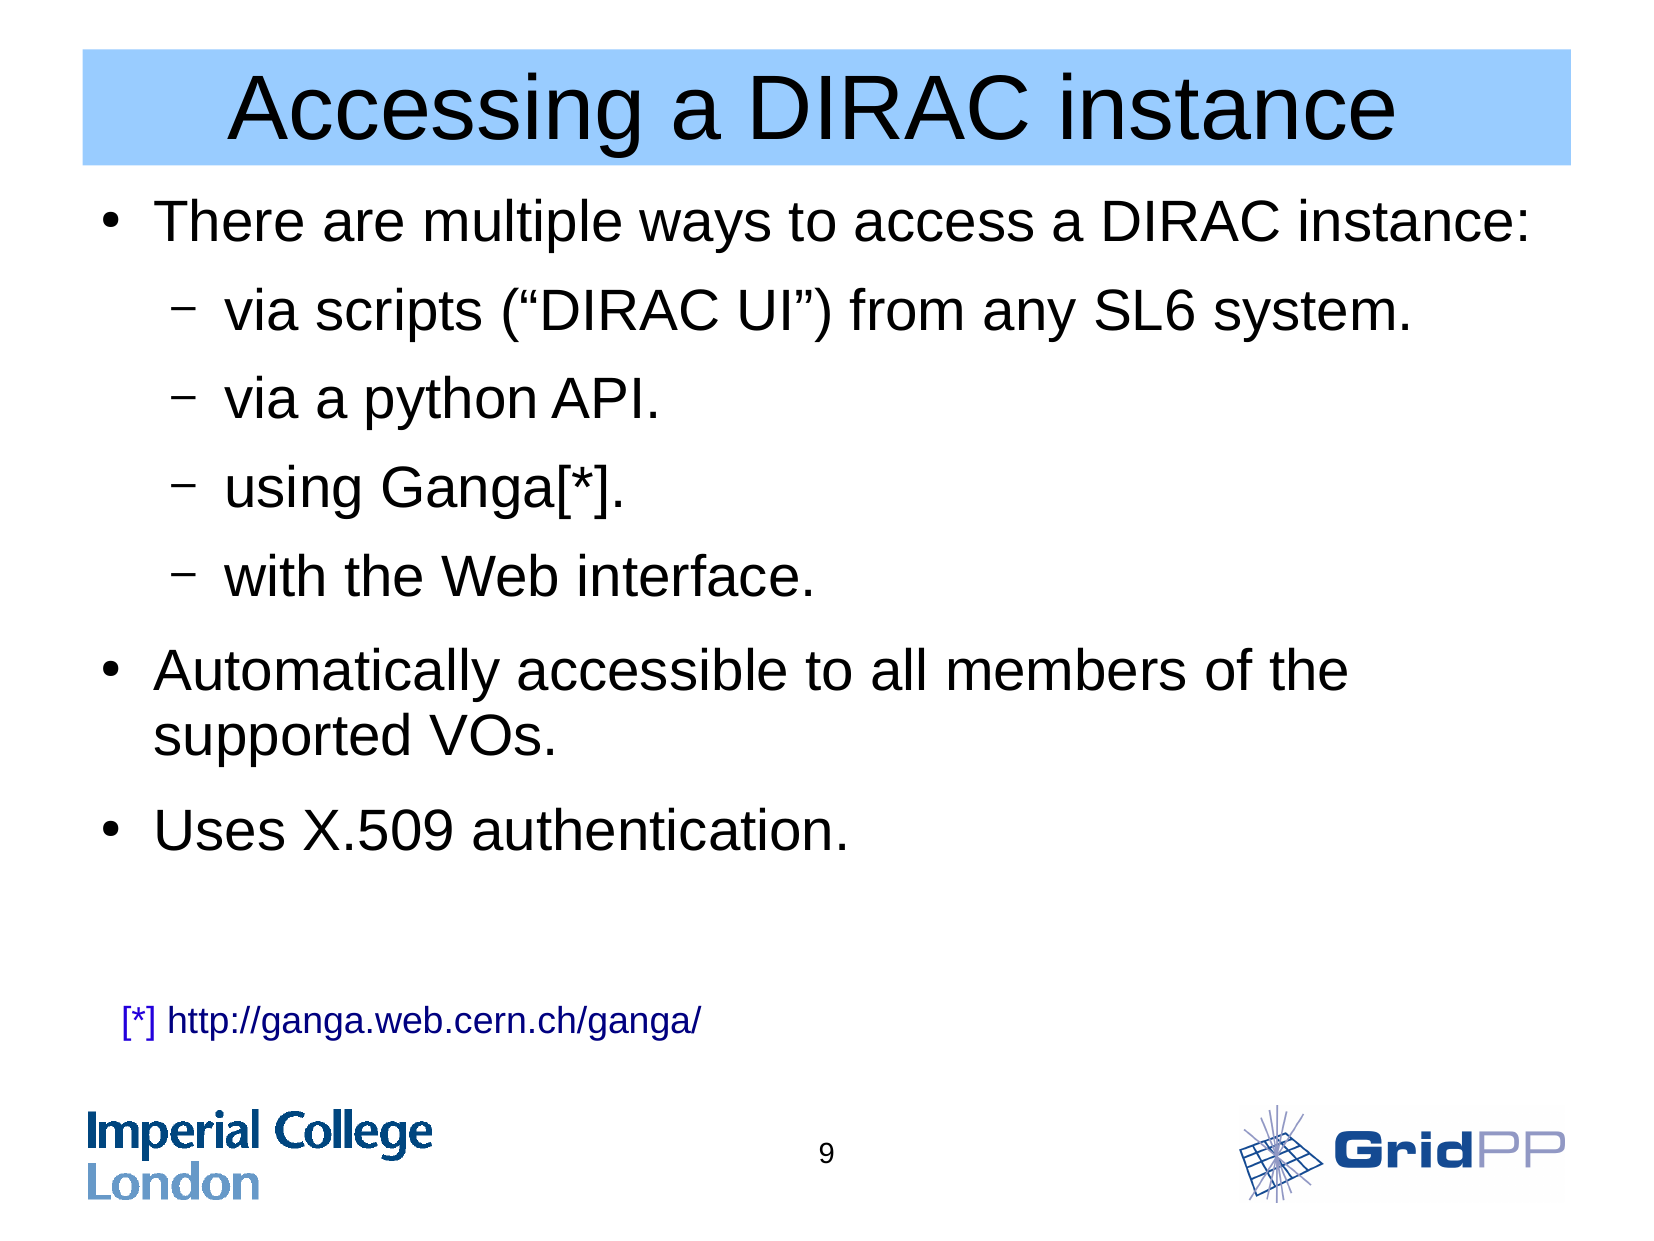

# Accessing a DIRAC instance
There are multiple ways to access a DIRAC instance:
via scripts (“DIRAC UI”) from any SL6 system.
via a python API.
using Ganga[*].
with the Web interface.
Automatically accessible to all members of the supported VOs.
Uses X.509 authentication.
[*] http://ganga.web.cern.ch/ganga/